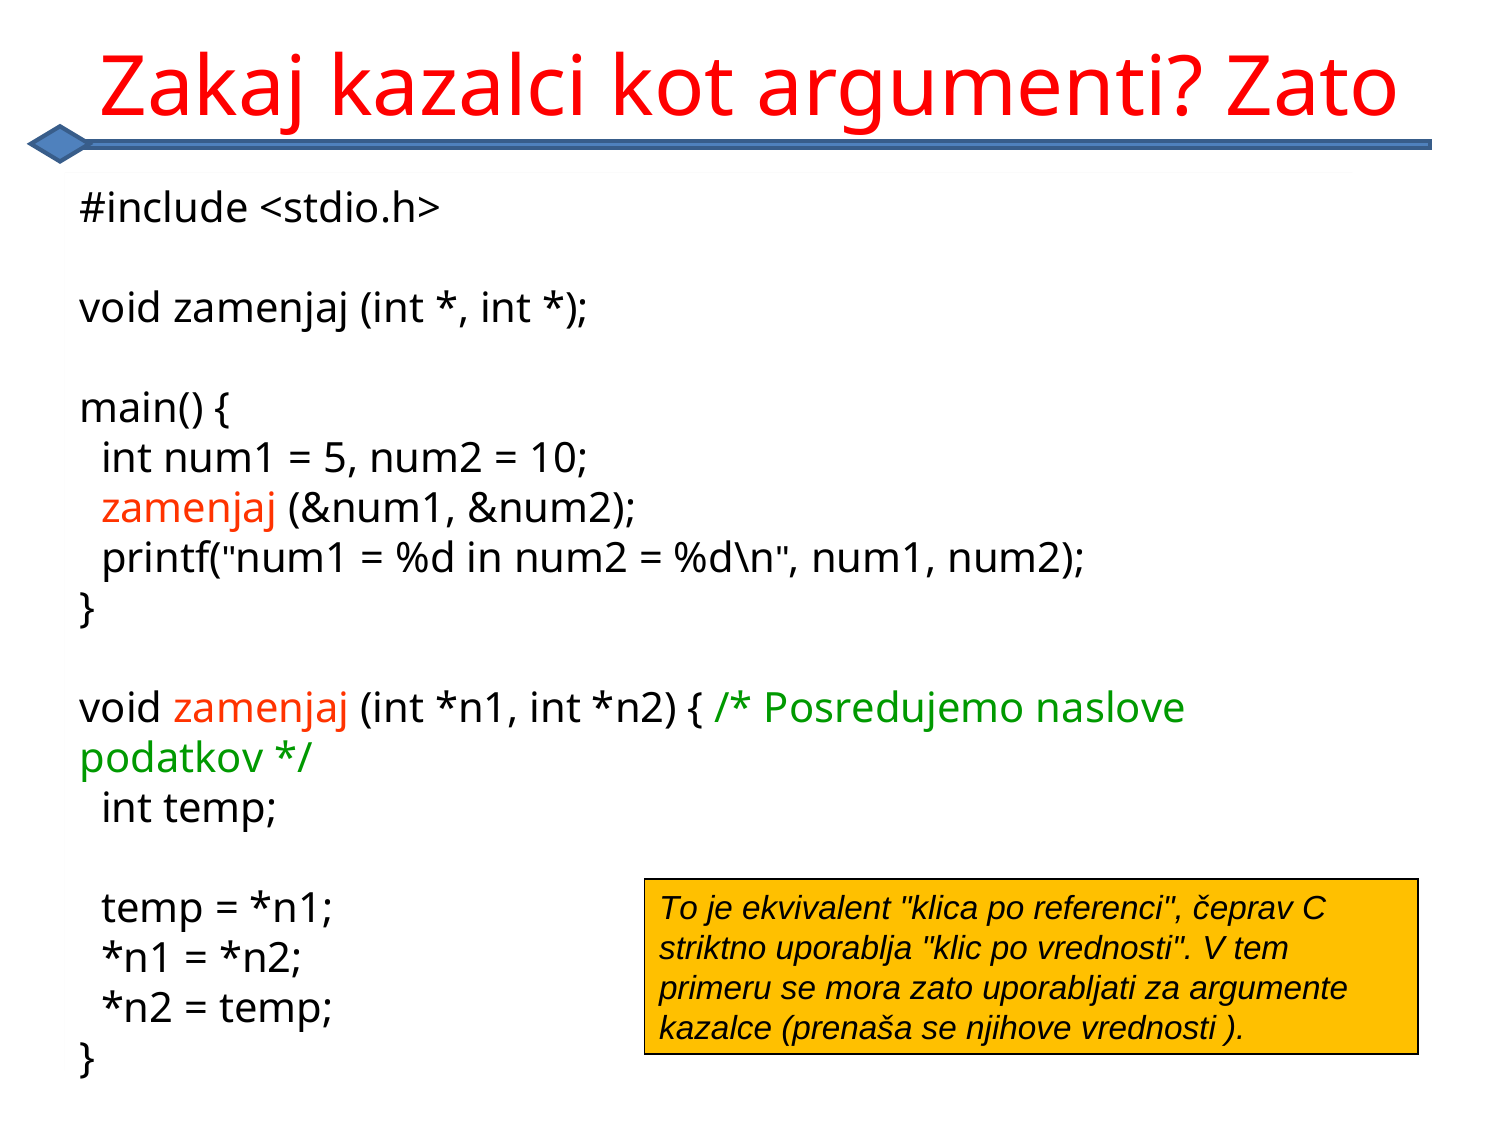

# Zakaj kazalci kot argumenti? Zato
#include <stdio.h>
void zamenjaj (int *, int *);
main() {
 int num1 = 5, num2 = 10;
 zamenjaj (&num1, &num2);
 printf("num1 = %d in num2 = %d\n", num1, num2);
}
void zamenjaj (int *n1, int *n2) { /* Posredujemo naslove podatkov */
 int temp;
 temp = *n1;
 *n1 = *n2;
 *n2 = temp;
}
To je ekvivalent "klica po referenci", čeprav C striktno uporablja "klic po vrednosti". V tem primeru se mora zato uporabljati za argumente kazalce (prenaša se njihove vrednosti ).